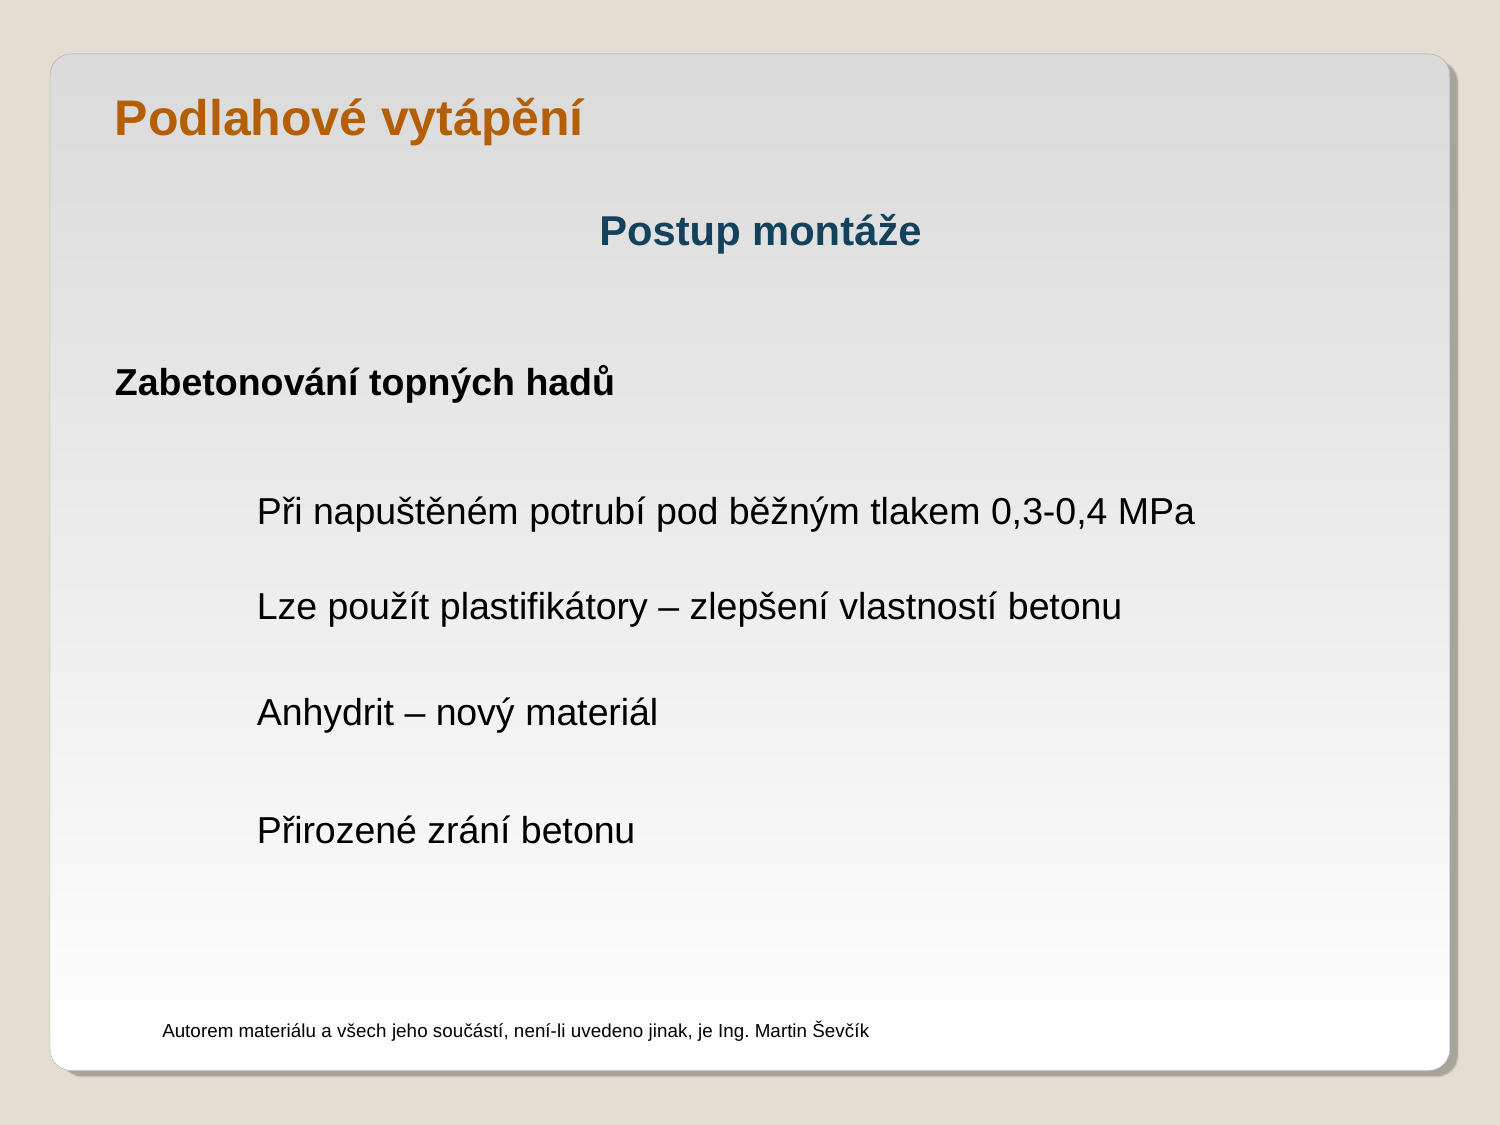

Podlahové vytápění
Postup montáže
Zabetonování topných hadů
Při napuštěném potrubí pod běžným tlakem 0,3-0,4 MPa
Lze použít plastifikátory – zlepšení vlastností betonu
Anhydrit – nový materiál
Přirozené zrání betonu
Autorem materiálu a všech jeho součástí, není-li uvedeno jinak, je Ing. Martin Ševčík